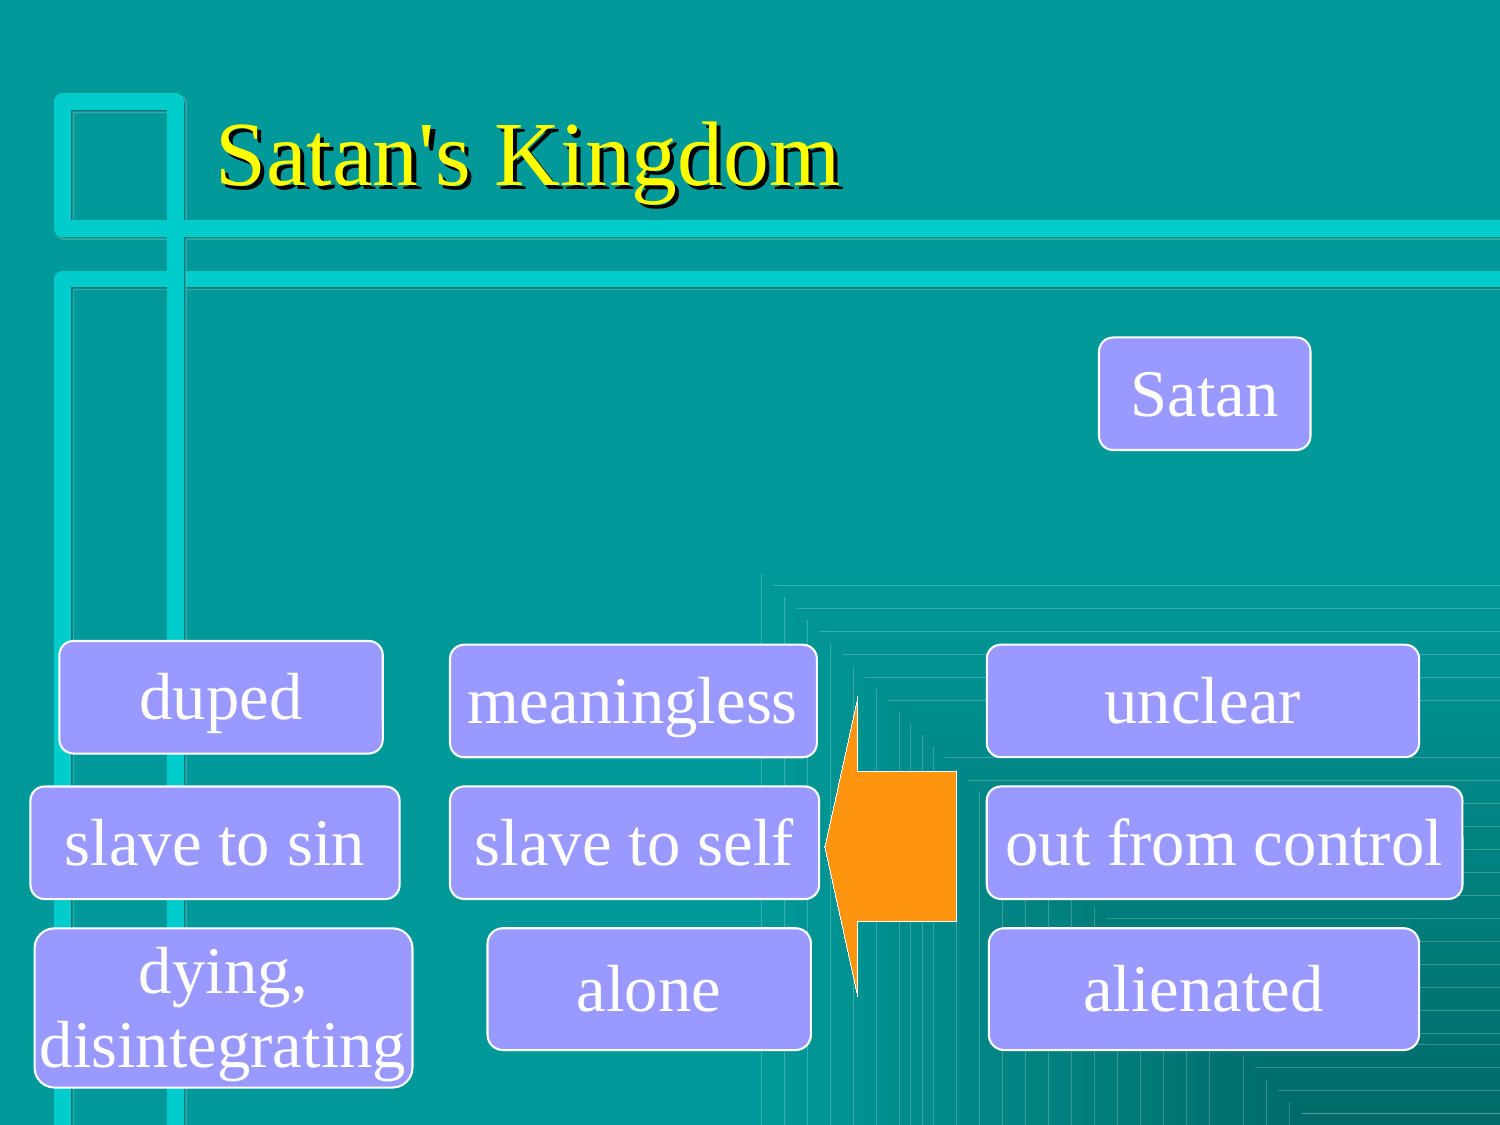

# Satan's Kingdom
Satan
duped
unclear
meaningless
slave to self
out from control
slave to sin
alone
alienated
dying,
disintegrating